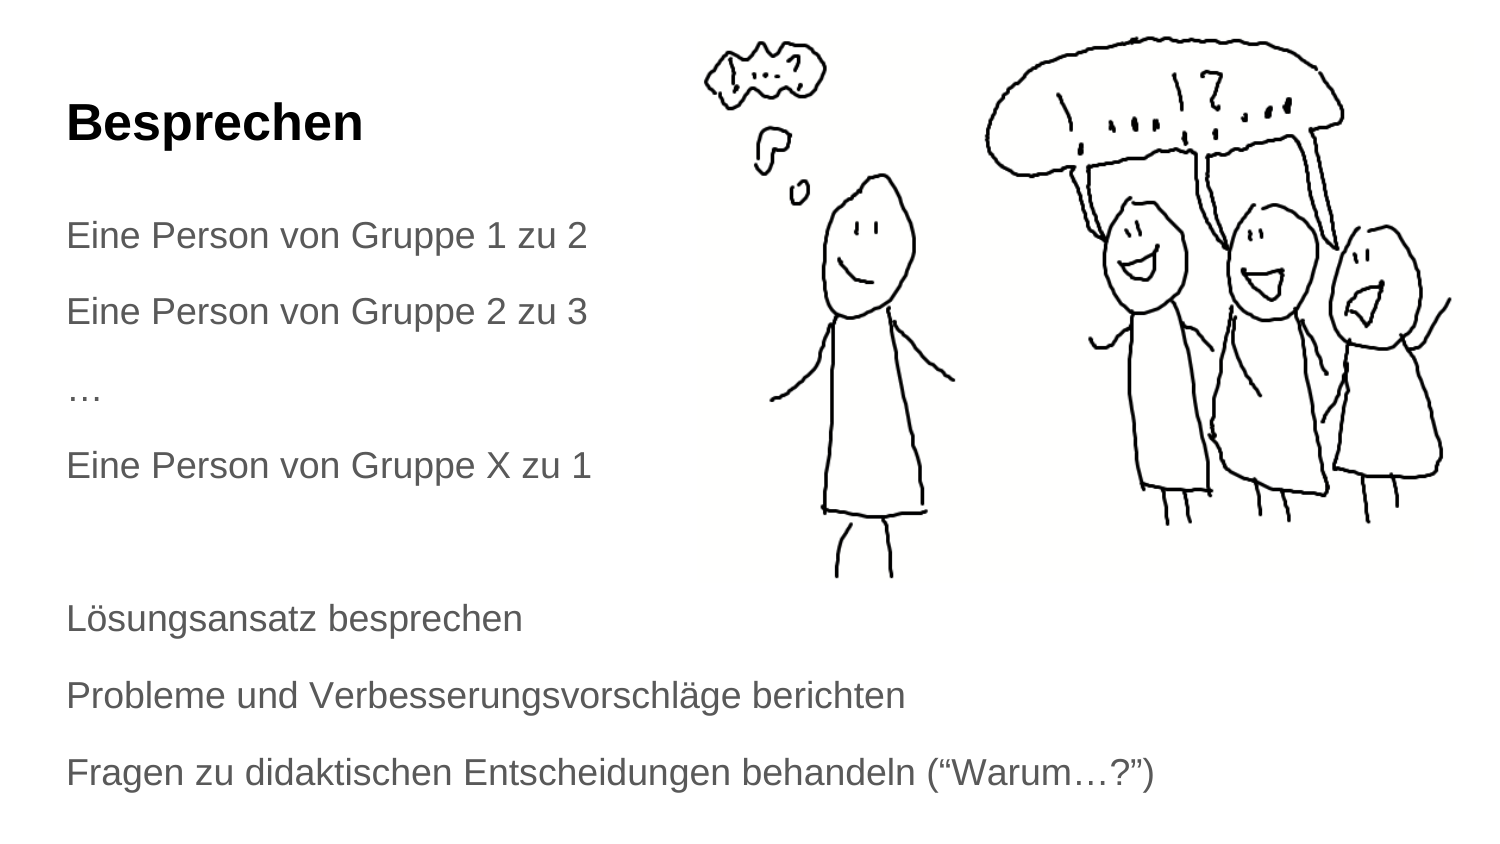

Besprechen
# Eine Person von Gruppe 1 zu 2
Eine Person von Gruppe 2 zu 3
…
Eine Person von Gruppe X zu 1
Lösungsansatz besprechen
Probleme und Verbesserungsvorschläge berichten
Fragen zu didaktischen Entscheidungen behandeln (“Warum…?”)